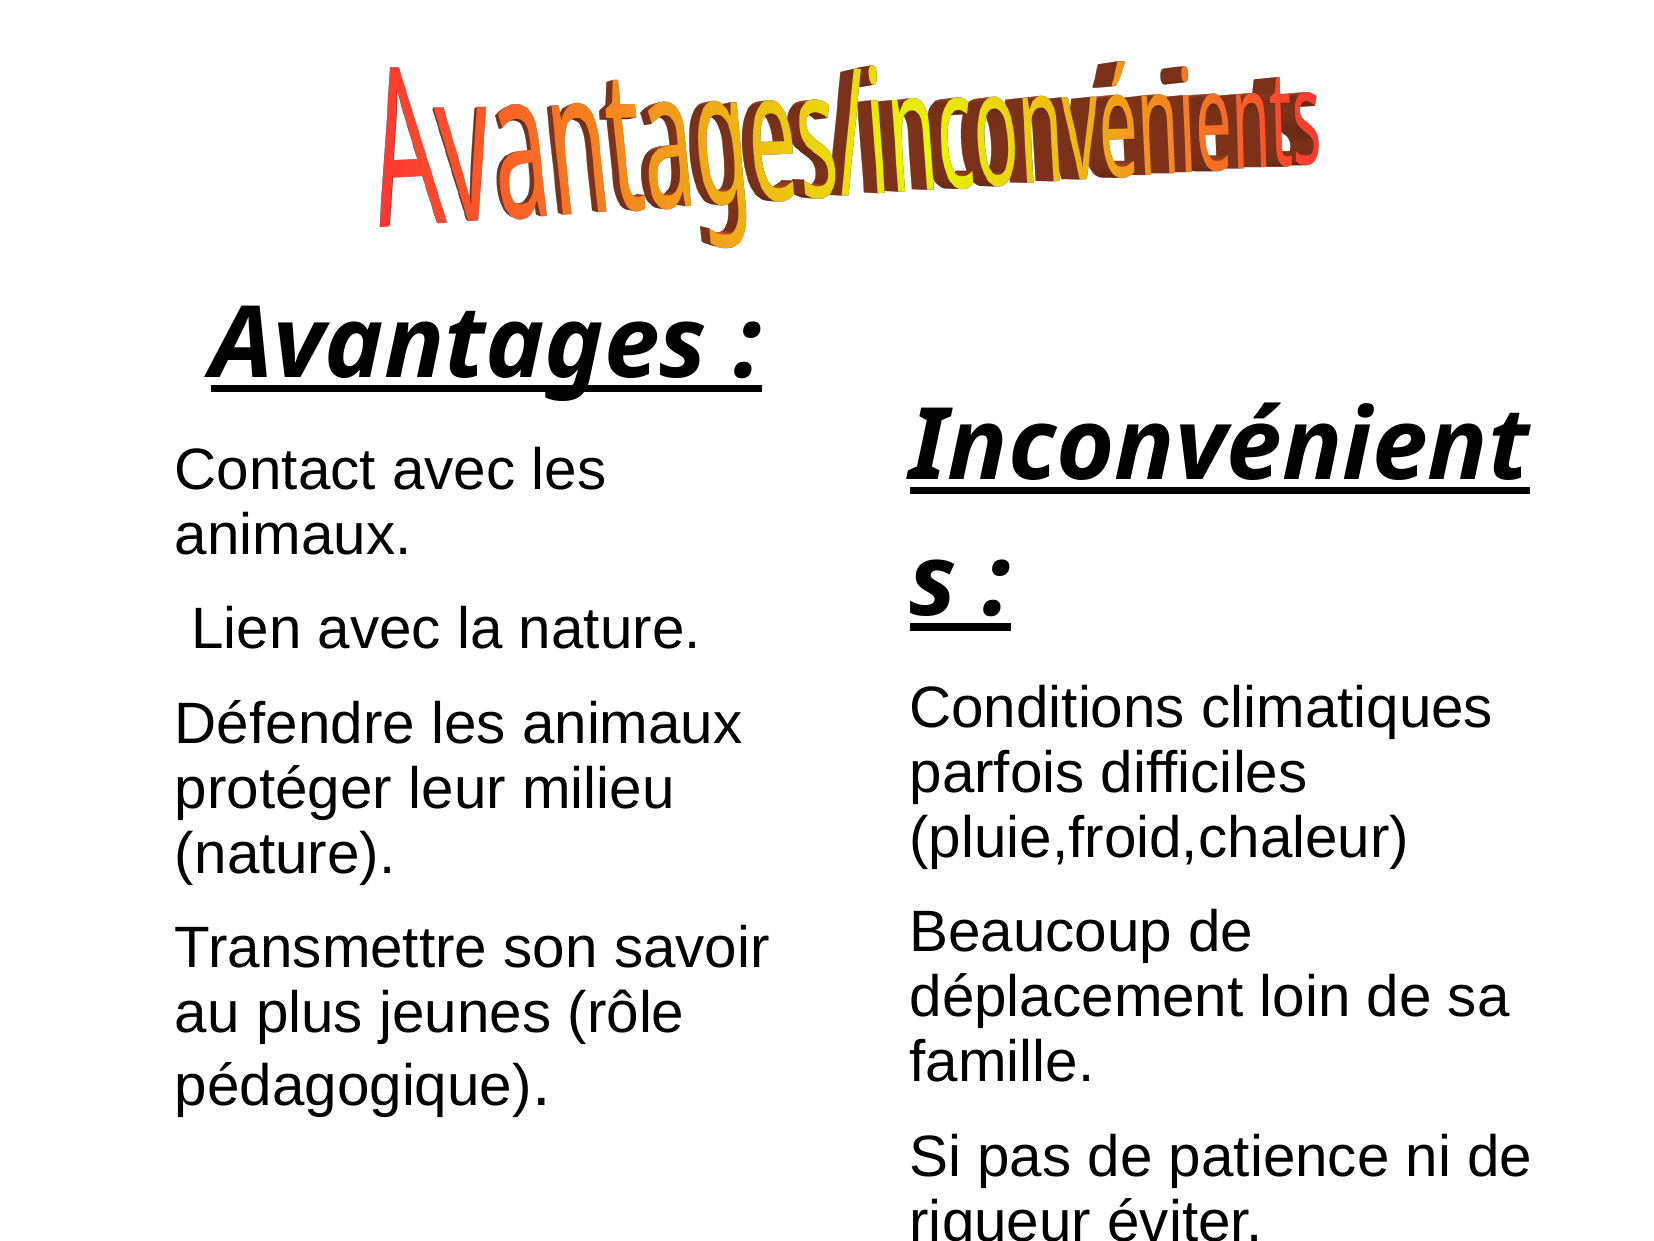

Avantages/inconvénients
 Inconvénients :
Conditions climatiques parfois difficiles (pluie,froid,chaleur)
Beaucoup de déplacement loin de sa famille.
Si pas de patience ni de rigueur éviter.
Recrutement sur concours
 Avantages :
Contact avec les animaux.
 Lien avec la nature.
Défendre les animaux protéger leur milieu (nature).
Transmettre son savoir au plus jeunes (rôle pédagogique).
#